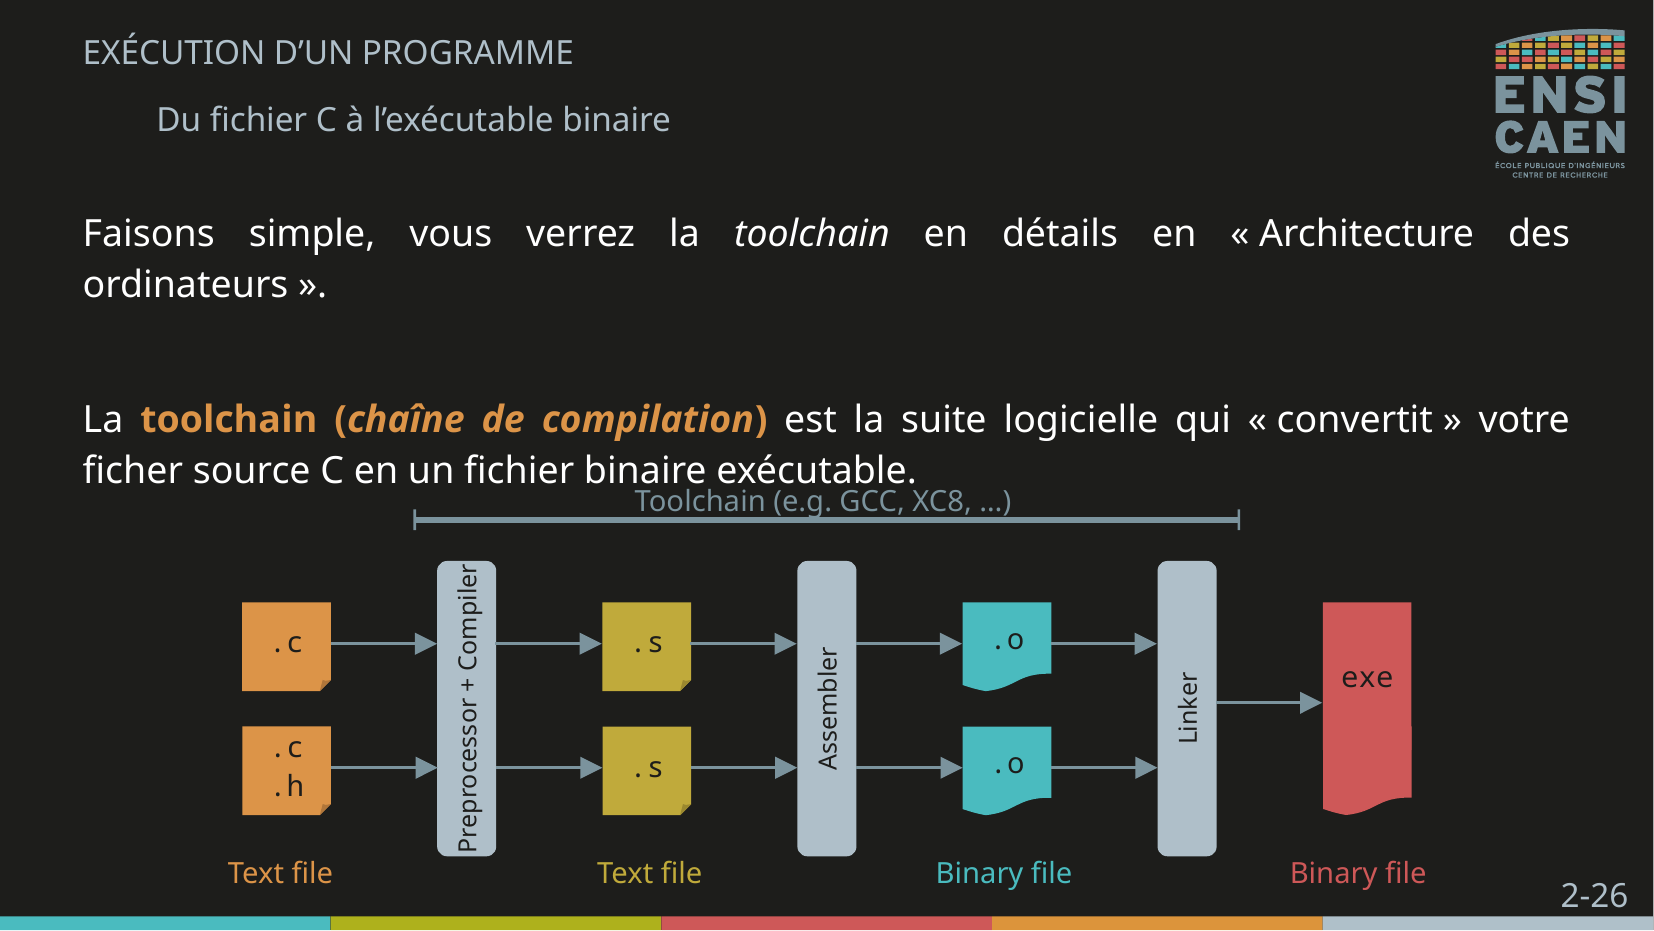

# EXÉCUTION D’UN PROGRAMME Du fichier C à l’exécutable binaire
Faisons simple, vous verrez la toolchain en détails en « Architecture des ordinateurs ».
La toolchain (chaîne de compilation) est la suite logicielle qui « convertit » votre ficher source C en un fichier binaire exécutable.
Toolchain (e.g. GCC, XC8, …)
exe
.c
.c
.h
.s
.s
.o
.o
Preprocessor + Compiler
Assembler
Linker
Text file
Text file
Binary file
Binary file